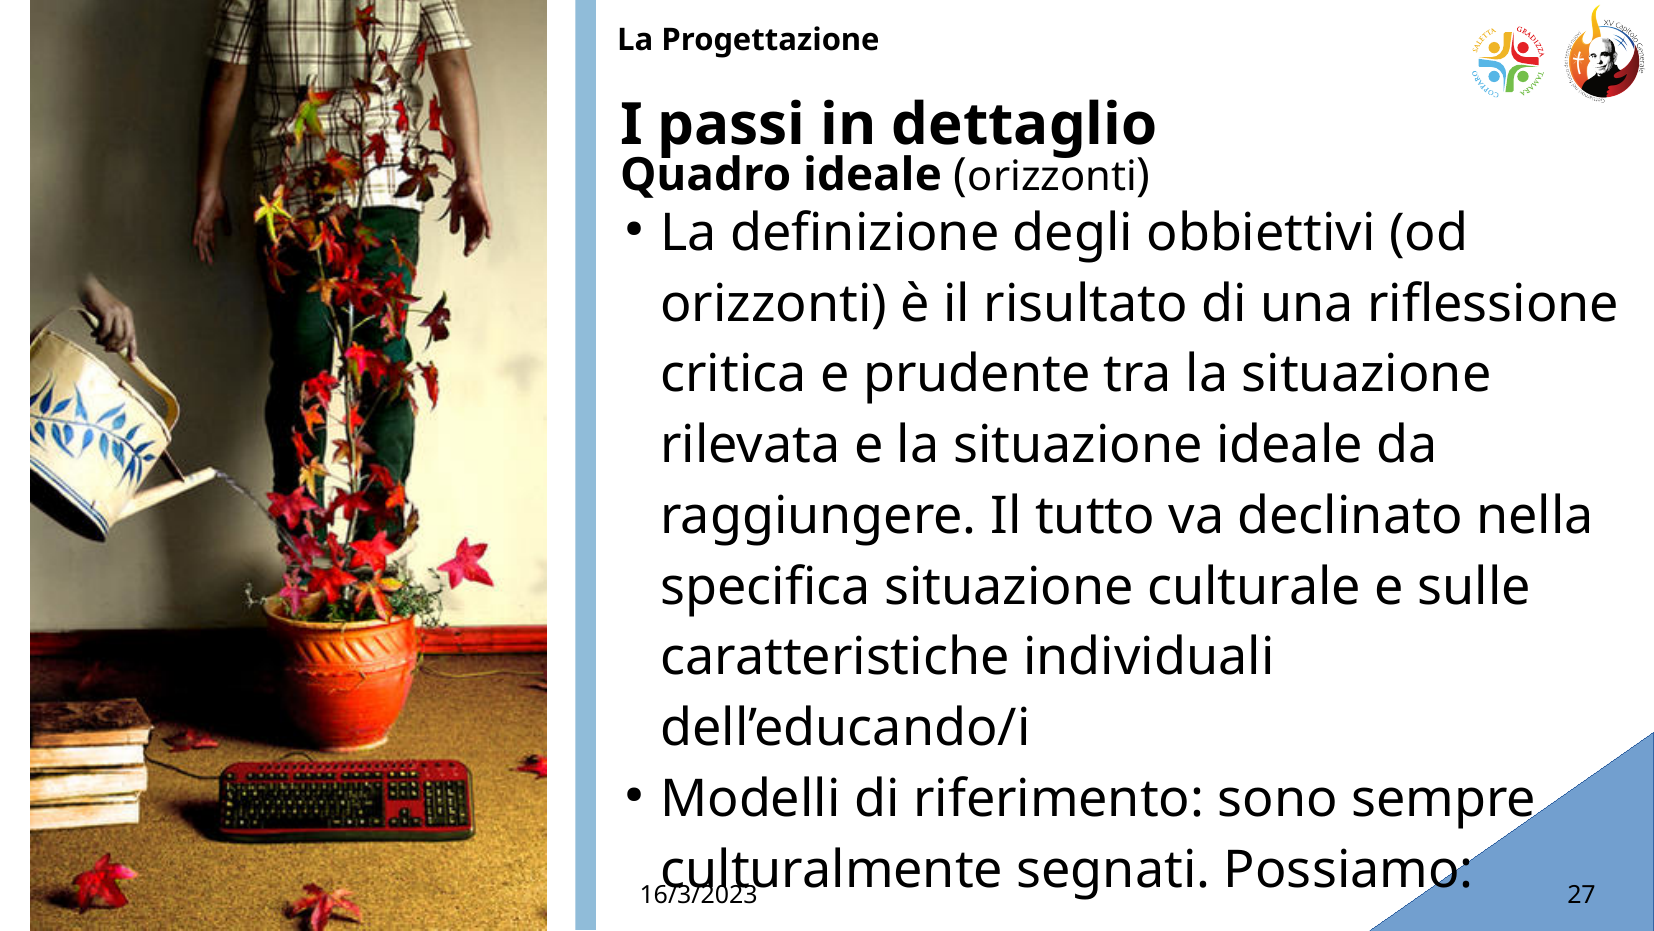

La Progettazione
I passi in dettaglio
Quadro ideale (orizzonti)
# La definizione degli obbiettivi (od orizzonti) è il risultato di una riflessione critica e prudente tra la situazione rilevata e la situazione ideale da raggiungere. Il tutto va declinato nella specifica situazione culturale e sulle caratteristiche individuali dell’educando/i
Modelli di riferimento: sono sempre culturalmente segnati. Possiamo: